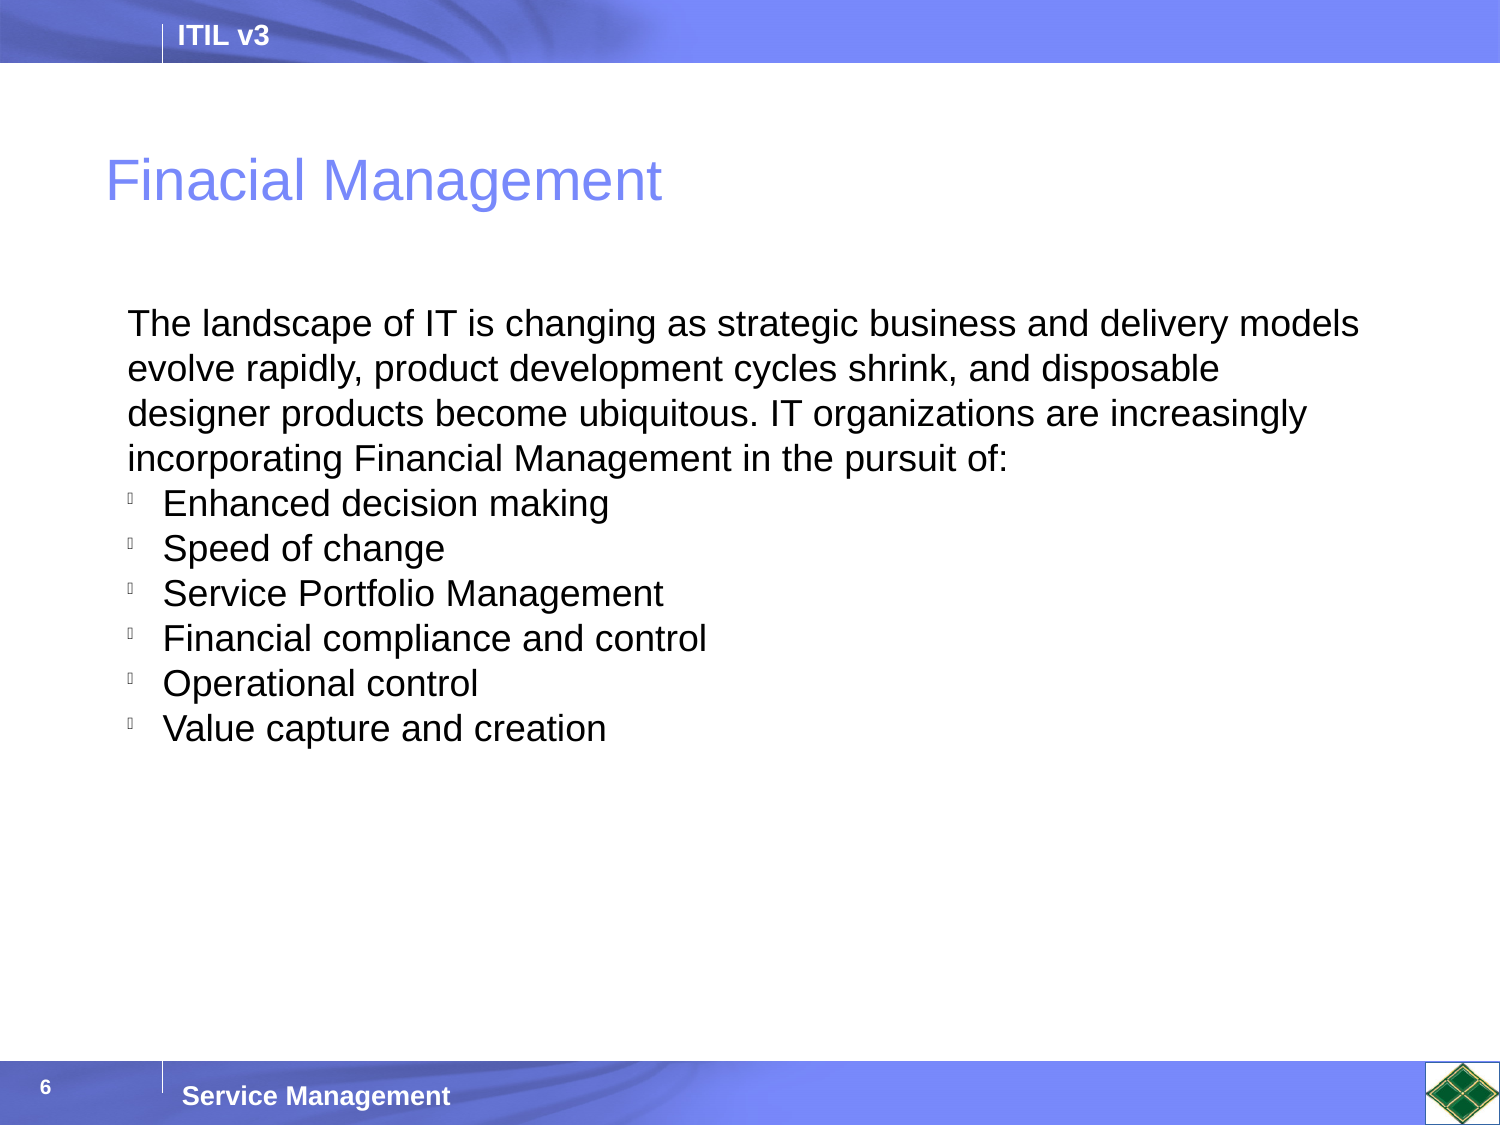

Finacial Management
The landscape of IT is changing as strategic business and delivery models evolve rapidly, product development cycles shrink, and disposable designer products become ubiquitous. IT organizations are increasingly incorporating Financial Management in the pursuit of:
Enhanced decision making
Speed of change
Service Portfolio Management
Financial compliance and control
Operational control
Value capture and creation